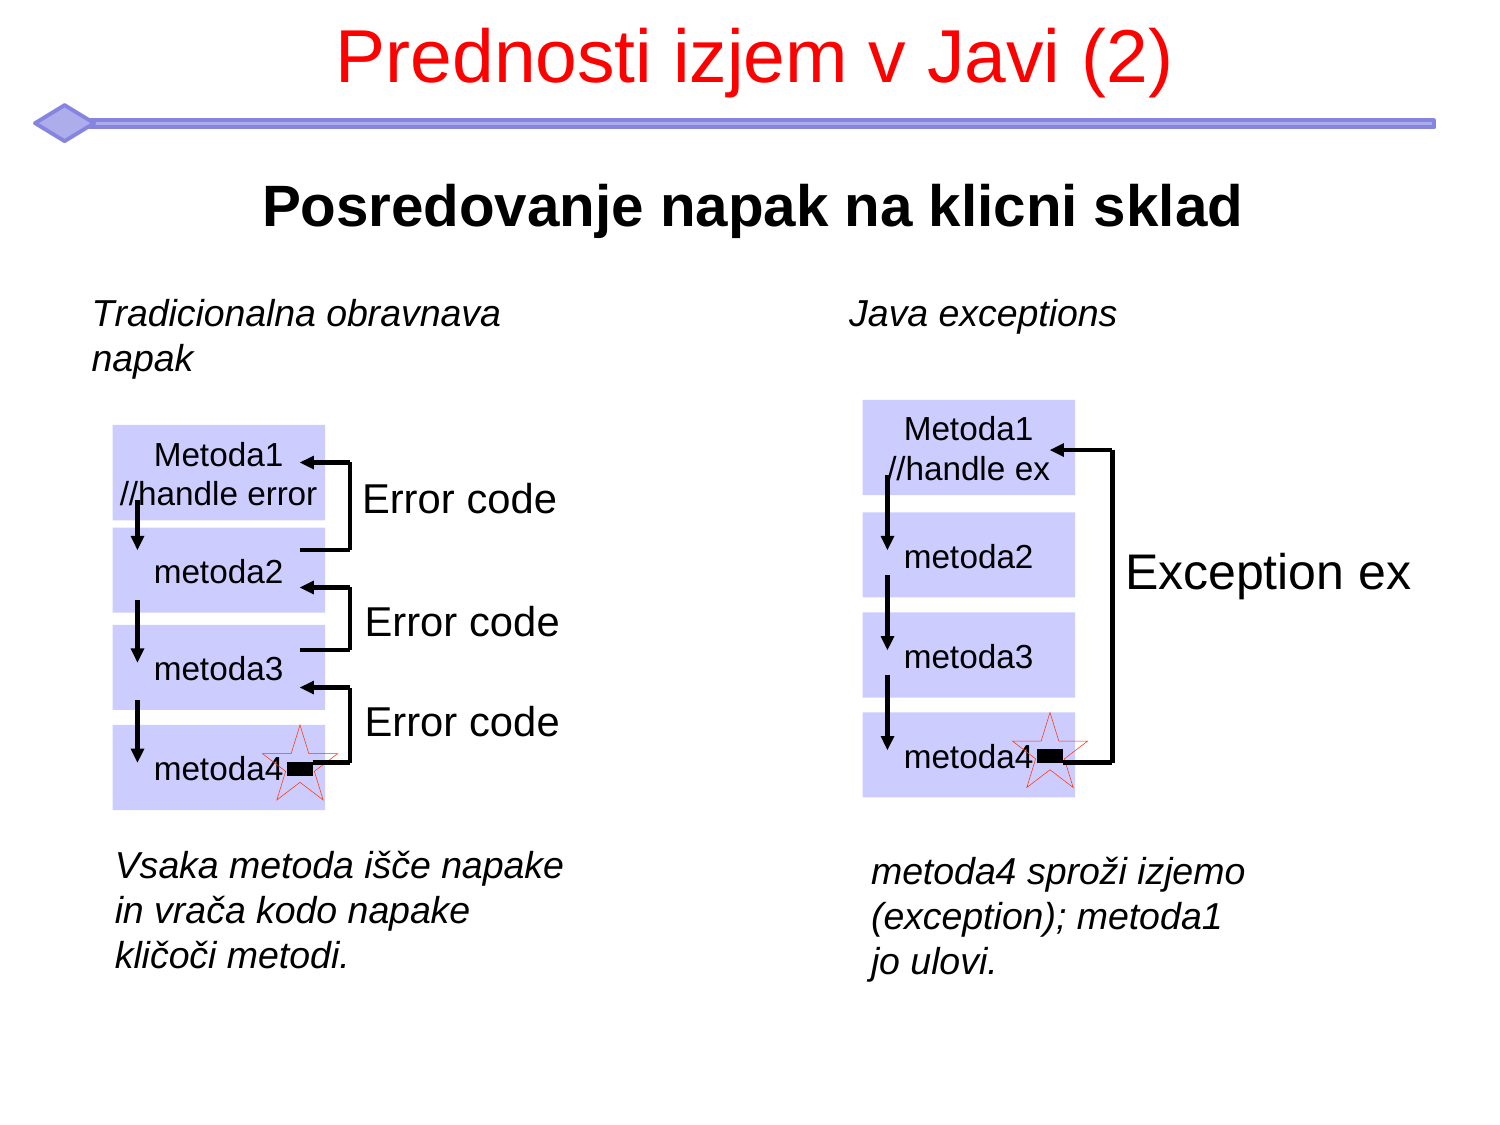

# Prednosti izjem v Javi (2)
Posredovanje napak na klicni sklad
Tradicionalna obravnava		 Java exceptions
napak
Metoda1
//handle ex
Metoda1
//handle error
Error code
metoda2
metoda2
Exception ex
Error code
metoda3
metoda3
Error code
metoda4
metoda4
Vsaka metoda išče napake
in vrača kodo napake
kličoči metodi.
metoda4 sproži izjemo
(exception); metoda1
jo ulovi.